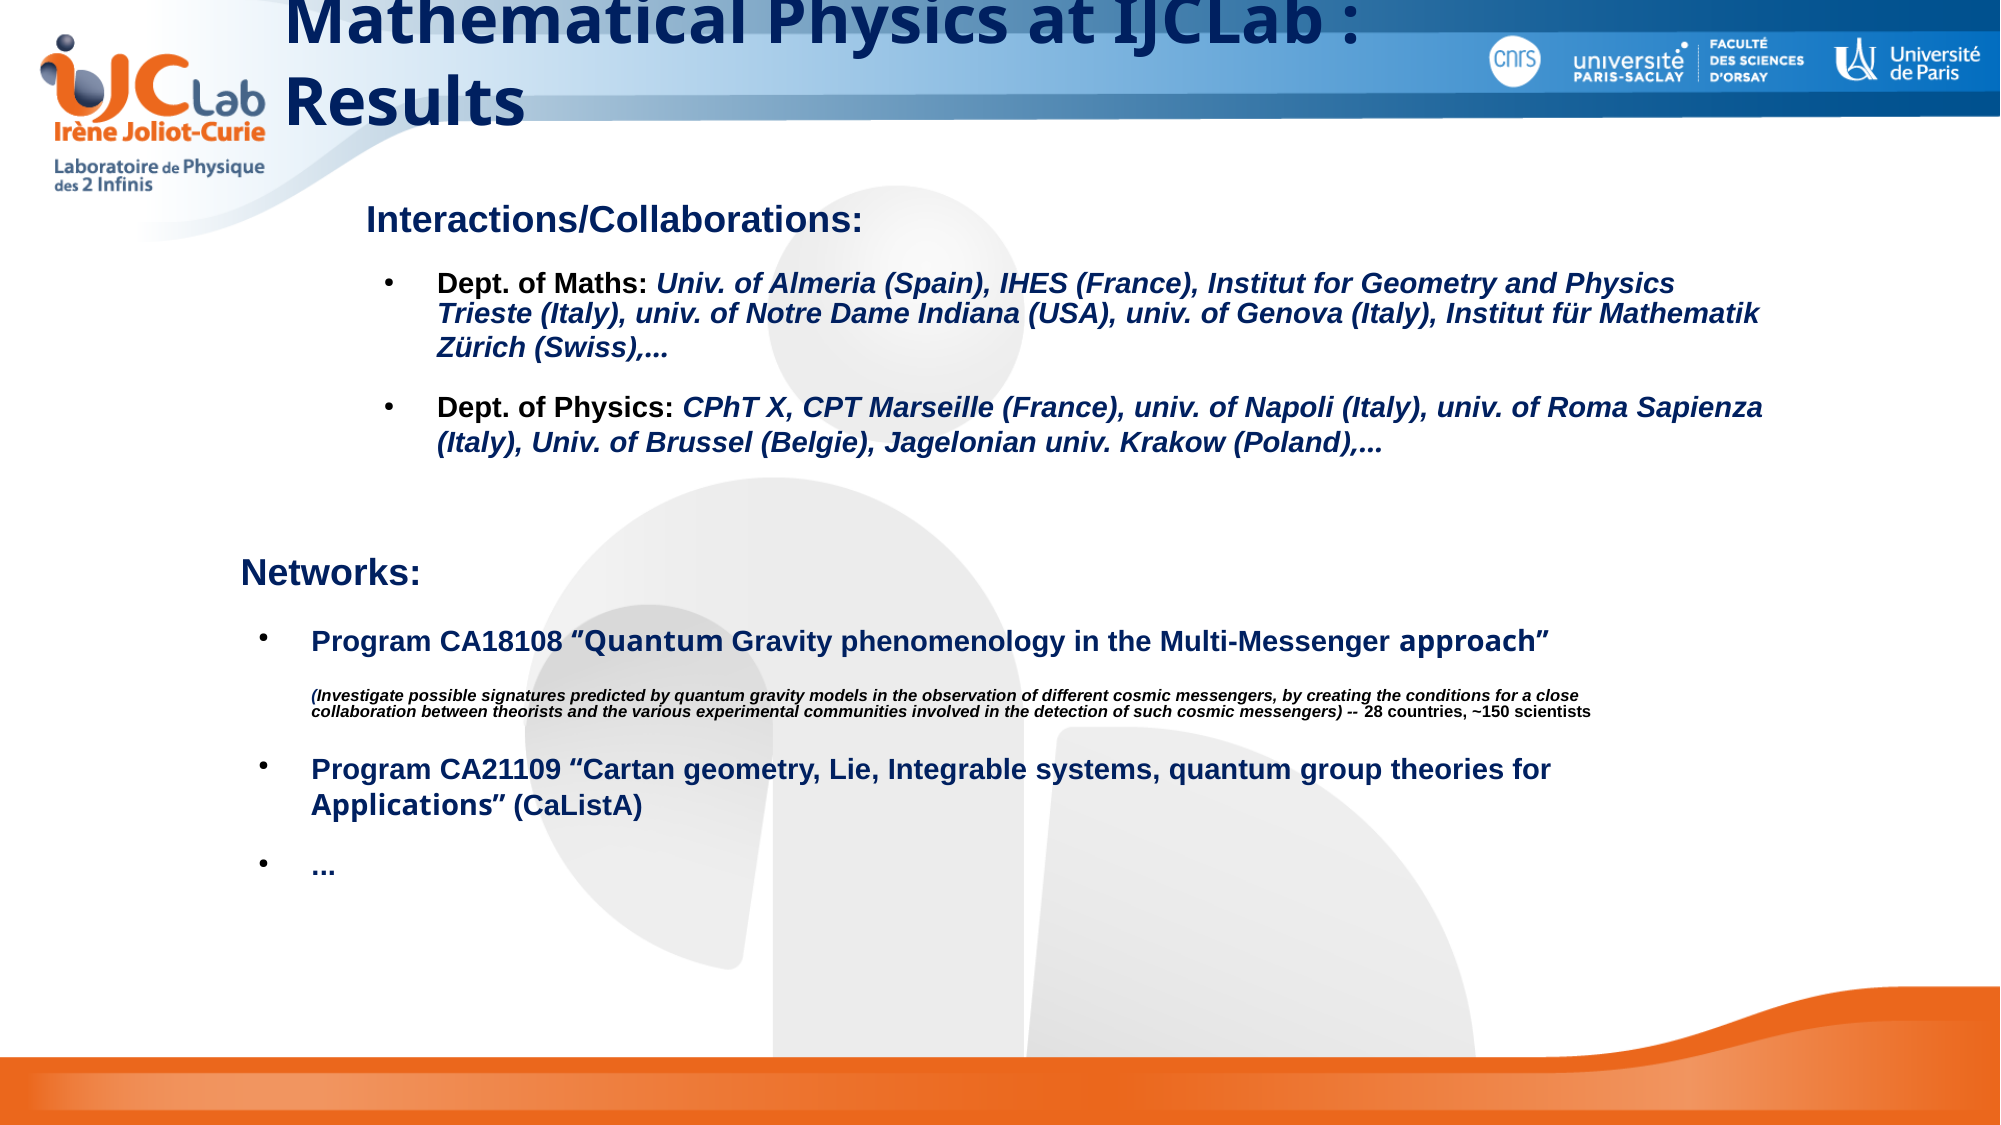

# Mathematical Physics at IJCLab : Results
Interactions/Collaborations:
Dept. of Maths: Univ. of Almeria (Spain), IHES (France), Institut for Geometry and Physics Trieste (Italy), univ. of Notre Dame Indiana (USA), univ. of Genova (Italy), Institut für Mathematik Zürich (Swiss),…
Dept. of Physics: CPhT X, CPT Marseille (France), univ. of Napoli (Italy), univ. of Roma Sapienza (Italy), Univ. of Brussel (Belgie), Jagelonian univ. Krakow (Poland),…
Networks:
Program CA18108 ‘’Quantum Gravity phenomenology in the Multi-Messenger approach’’
(Investigate possible signatures predicted by quantum gravity models in the observation of different cosmic messengers, by creating the conditions for a close collaboration between theorists and the various experimental communities involved in the detection of such cosmic messengers) -- 28 countries, ~150 scientists
Program CA21109 “Cartan geometry, Lie, Integrable systems, quantum group theories for Applications” (CaListA)
...